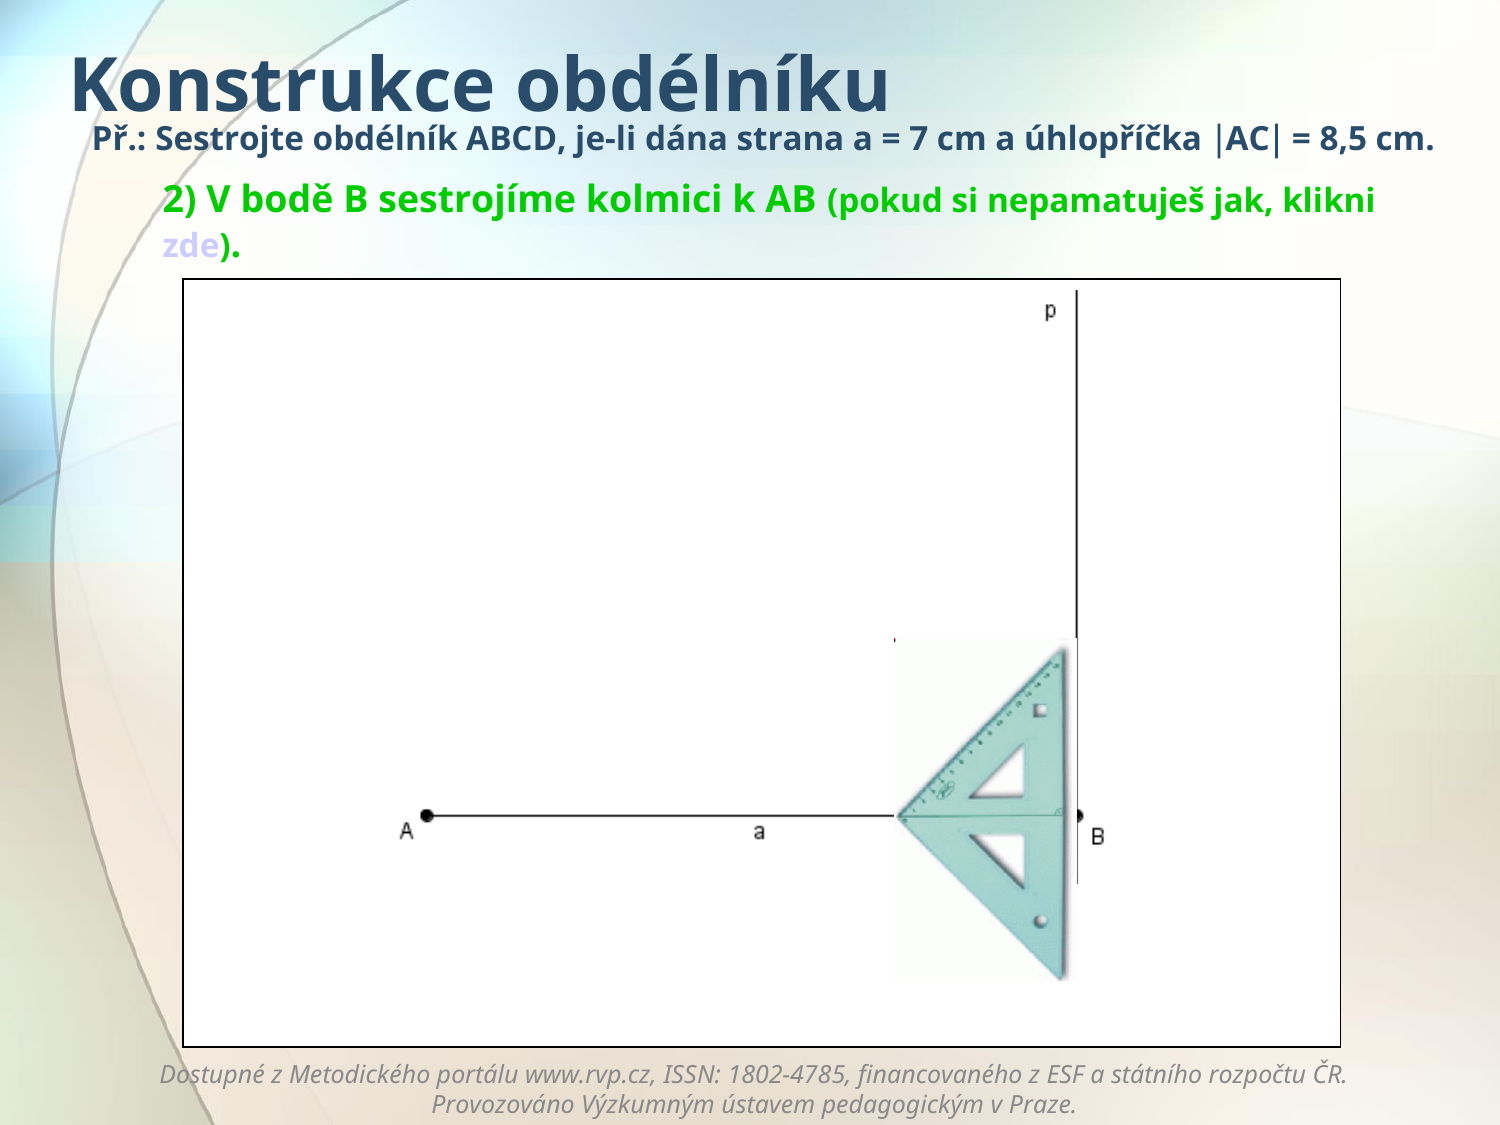

# Konstrukce obdélníku
Př.: Sestrojte obdélník ABCD, je-li dána strana a = 7 cm a úhlopříčka AC = 8,5 cm.
2) V bodě B sestrojíme kolmici k AB (pokud si nepamatuješ jak, klikni zde).